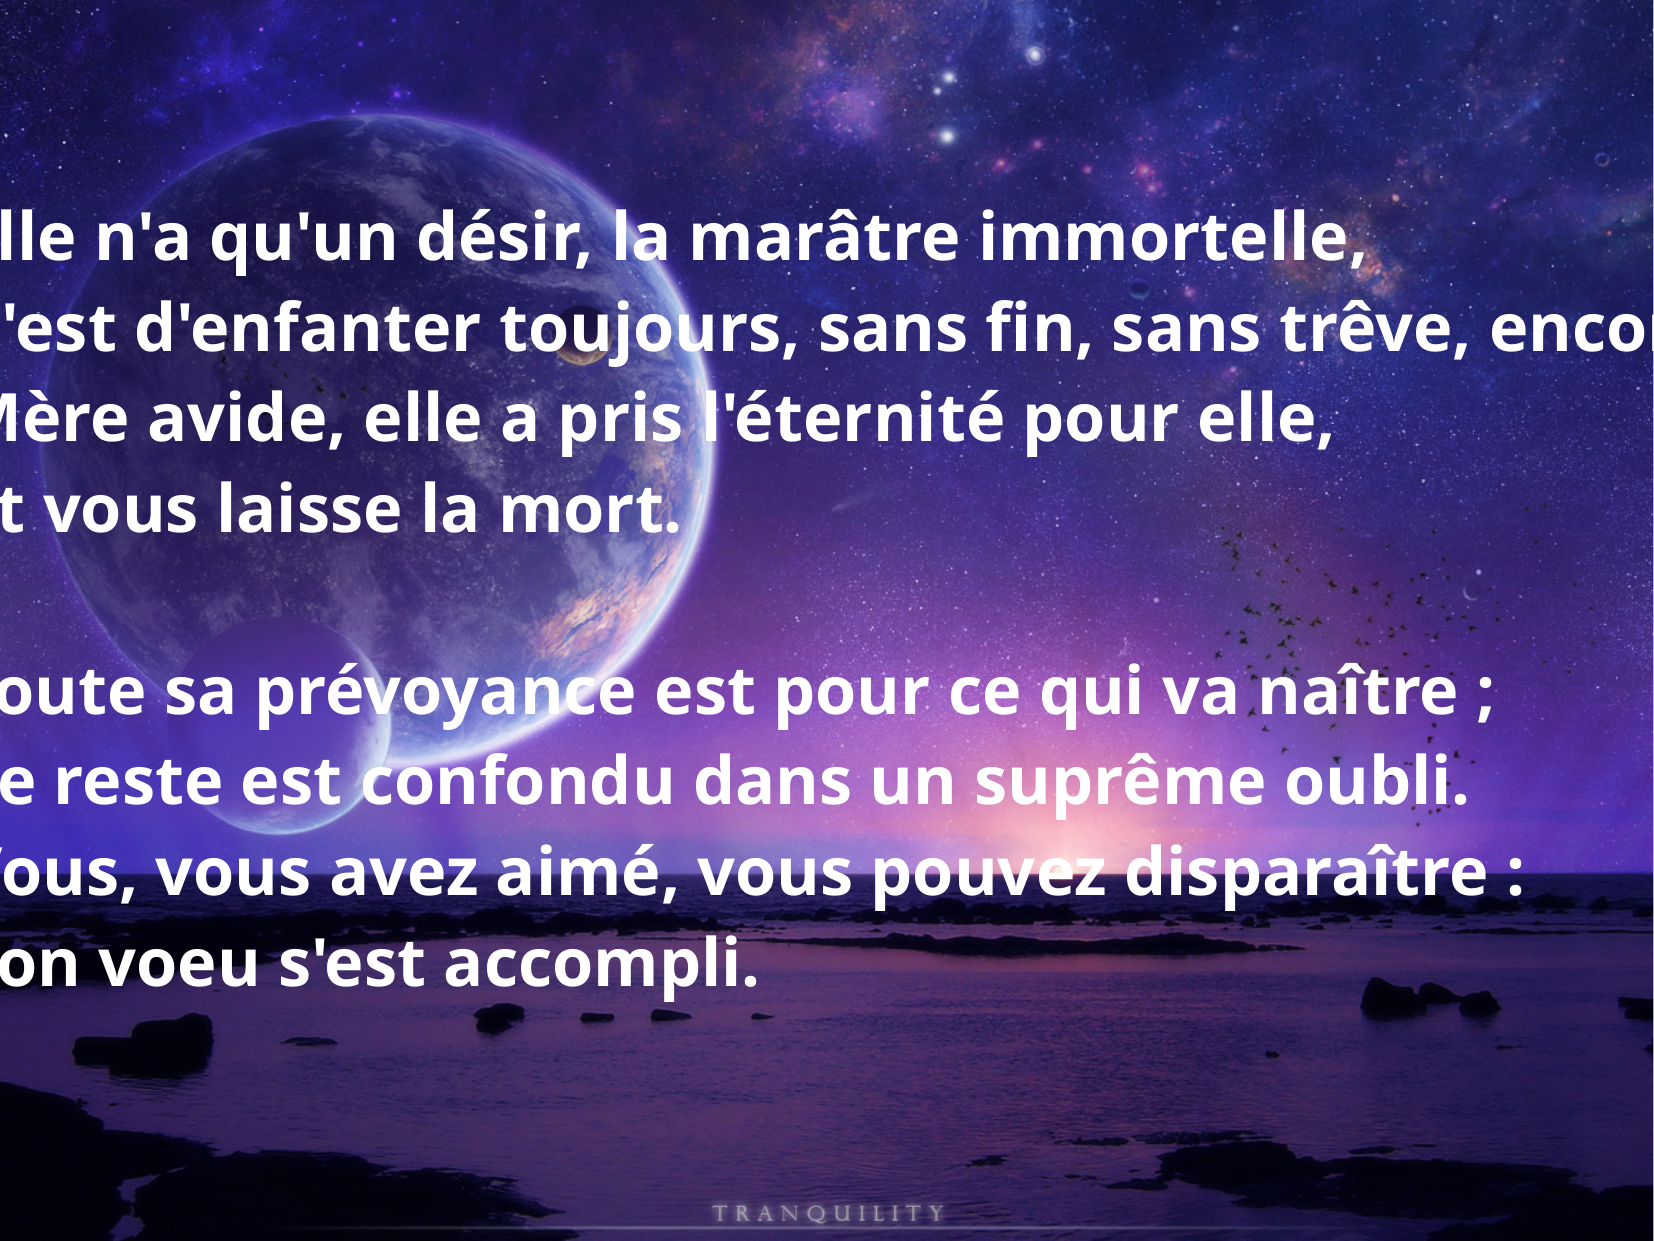

Elle n'a qu'un désir, la marâtre immortelle,
C'est d'enfanter toujours, sans fin, sans trêve, encor.
Mère avide, elle a pris l'éternité pour elle,
Et vous laisse la mort.
Toute sa prévoyance est pour ce qui va naître ;
Le reste est confondu dans un suprême oubli.
Vous, vous avez aimé, vous pouvez disparaître :
Son voeu s'est accompli.
#